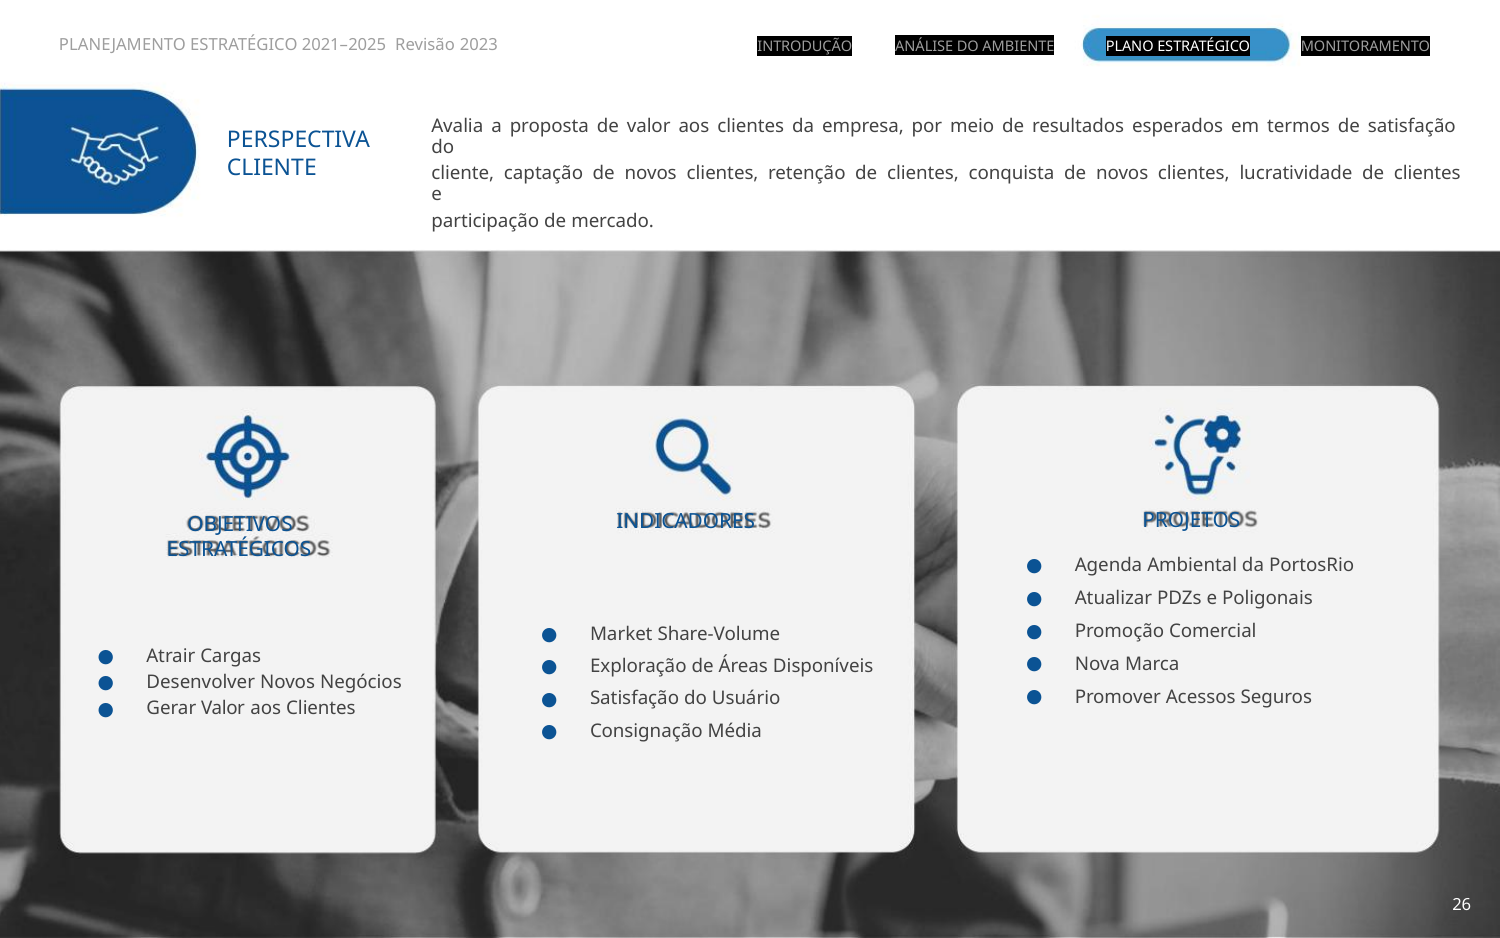

PLANEJAMENTO ESTRATÉGICO 2021–2025 Revisão 2023
ANÁLISE DO AMBIENTE
INTRODUÇÃO
PLANO ESTRATÉGICO
MONITORAMENTO
Avalia a proposta de valor aos clientes da empresa, por meio de resultados esperados em termos de satisfação do
cliente, captação de novos clientes, retenção de clientes, conquista de novos clientes, lucratividade de clientes e
participação de mercado.
PERSPECTIVA
CLIENTE
PROJETOS
INDICADORES
OBJETIVOS
ESTRATÉGICOS
●
●
●
●
●
Agenda Ambiental da PortosRio
Atualizar PDZs e Poligonais
Promoção Comercial
●
●
●
●
Market Share-Volume
●
●
●
Atrair Cargas
Nova Marca
Exploração de Áreas Disponíveis
Satisfação do Usuário
Consignação Média
Desenvolver Novos Negócios
Gerar Valor aos Clientes
Promover Acessos Seguros
26